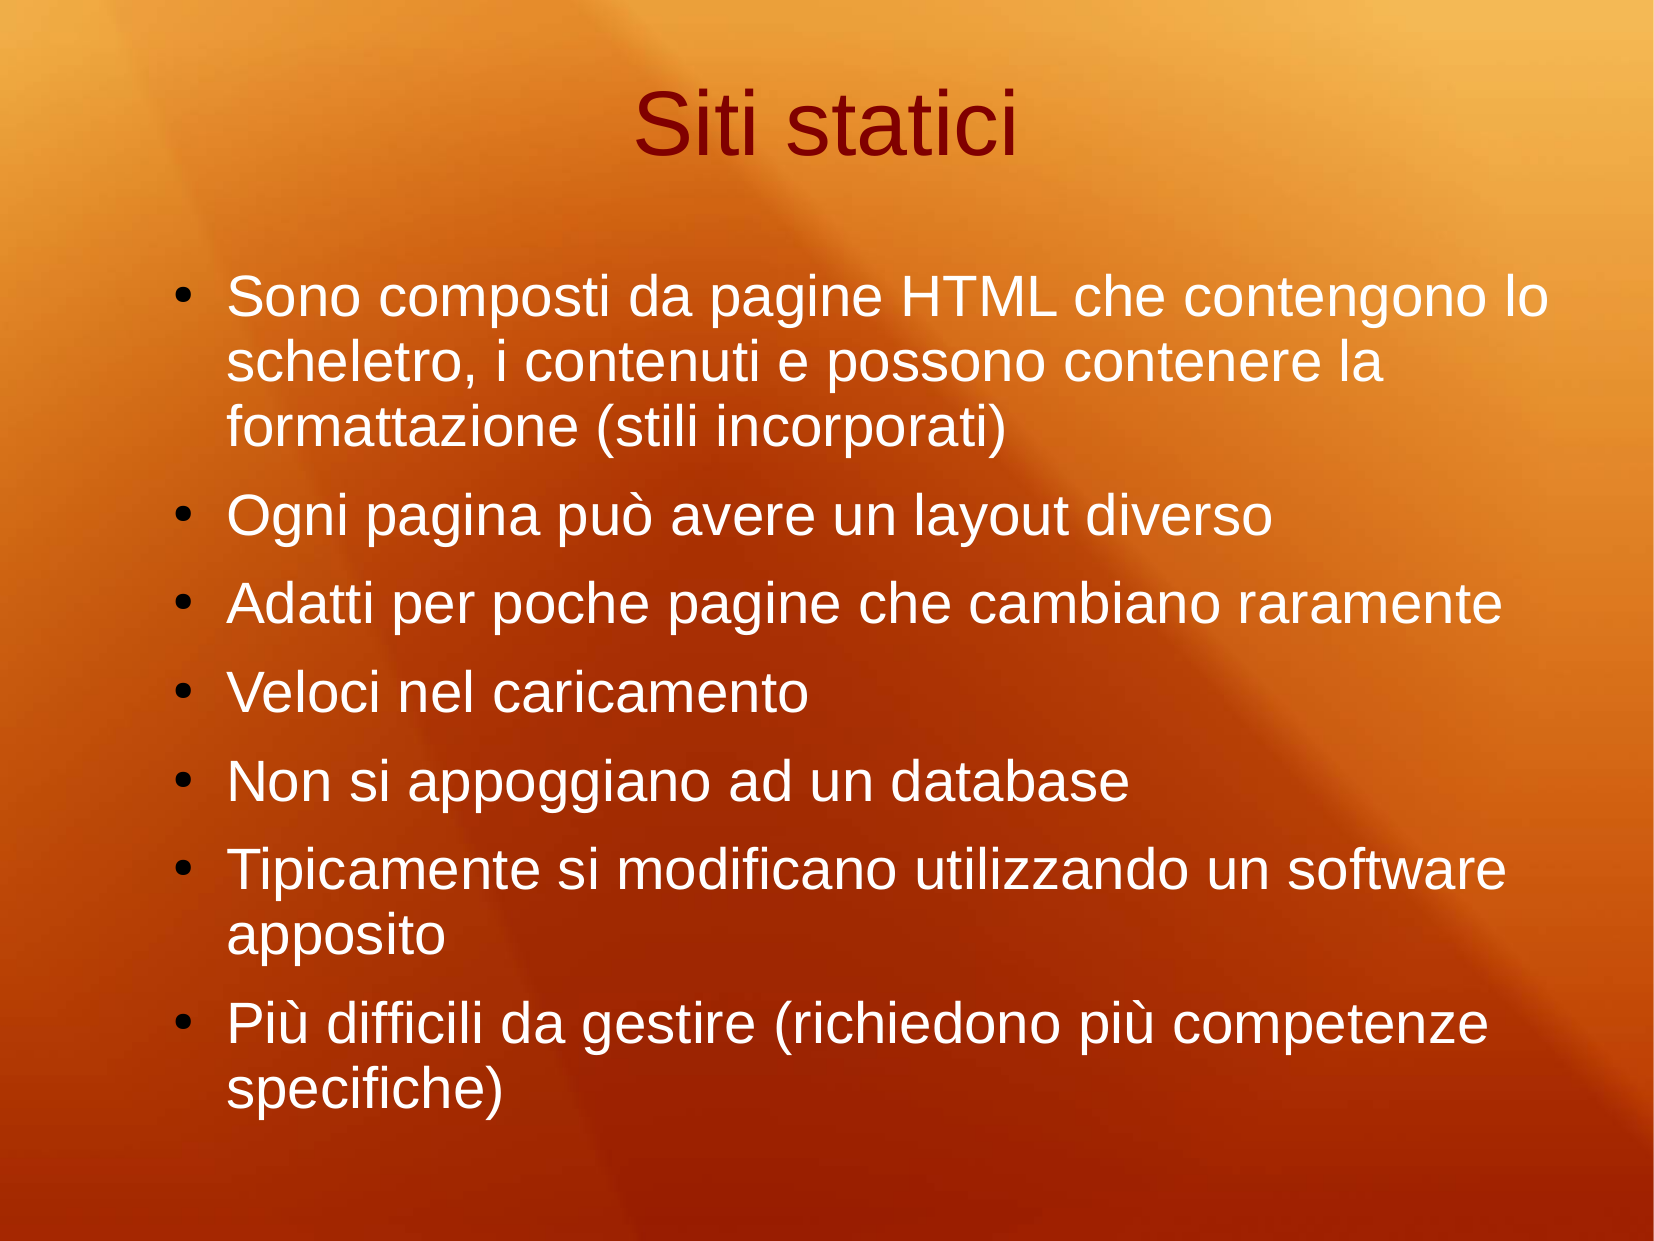

# Siti statici
Sono composti da pagine HTML che contengono lo scheletro, i contenuti e possono contenere la formattazione (stili incorporati)
Ogni pagina può avere un layout diverso
Adatti per poche pagine che cambiano raramente
Veloci nel caricamento
Non si appoggiano ad un database
Tipicamente si modificano utilizzando un software apposito
Più difficili da gestire (richiedono più competenze specifiche)